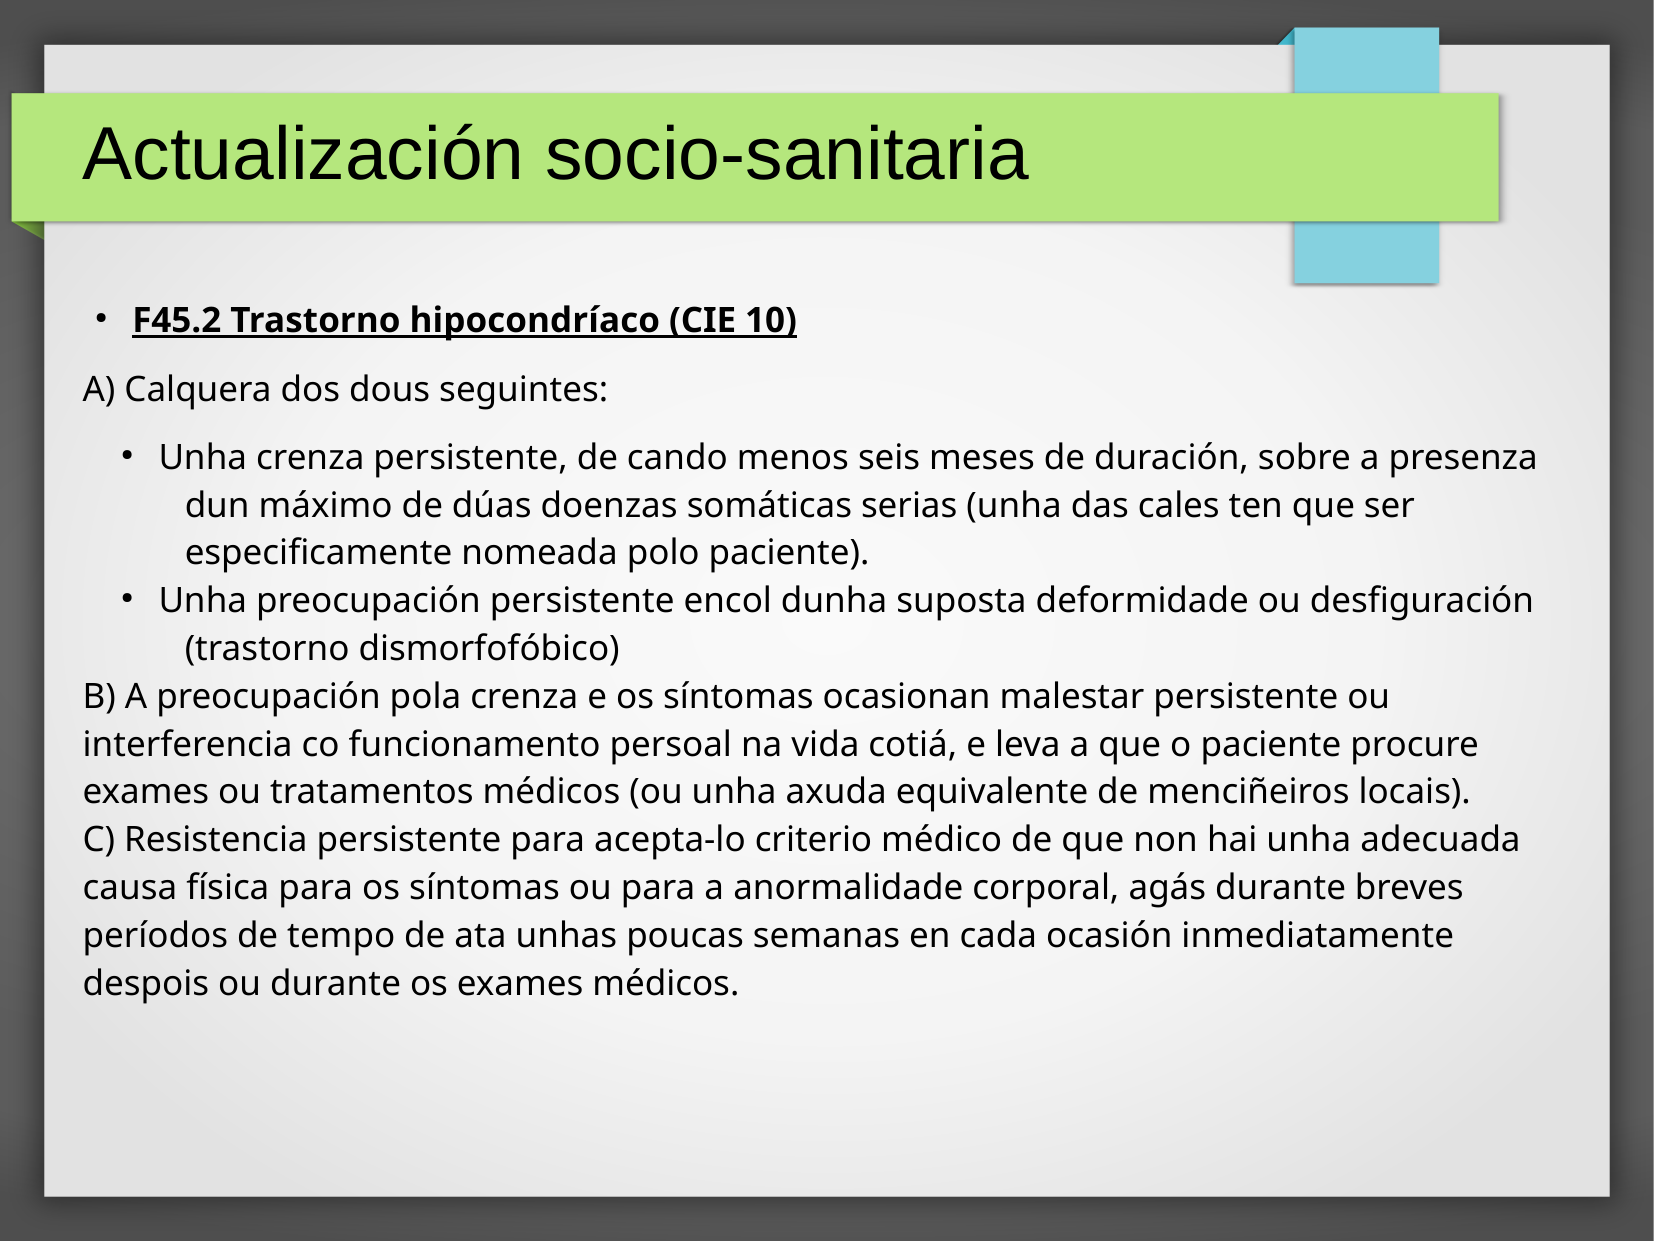

# Actualización socio-sanitaria
F45.2 Trastorno hipocondríaco (CIE 10)
A) Calquera dos dous seguintes:
Unha crenza persistente, de cando menos seis meses de duración, sobre a presenza dun máximo de dúas doenzas somáticas serias (unha das cales ten que ser especificamente nomeada polo paciente).
Unha preocupación persistente encol dunha suposta deformidade ou desfiguración (trastorno dismorfofóbico)
B) A preocupación pola crenza e os síntomas ocasionan malestar persistente ou interferencia co funcionamento persoal na vida cotiá, e leva a que o paciente procure exames ou tratamentos médicos (ou unha axuda equivalente de menciñeiros locais).
C) Resistencia persistente para acepta-lo criterio médico de que non hai unha adecuada causa física para os síntomas ou para a anormalidade corporal, agás durante breves períodos de tempo de ata unhas poucas semanas en cada ocasión inmediatamente despois ou durante os exames médicos.